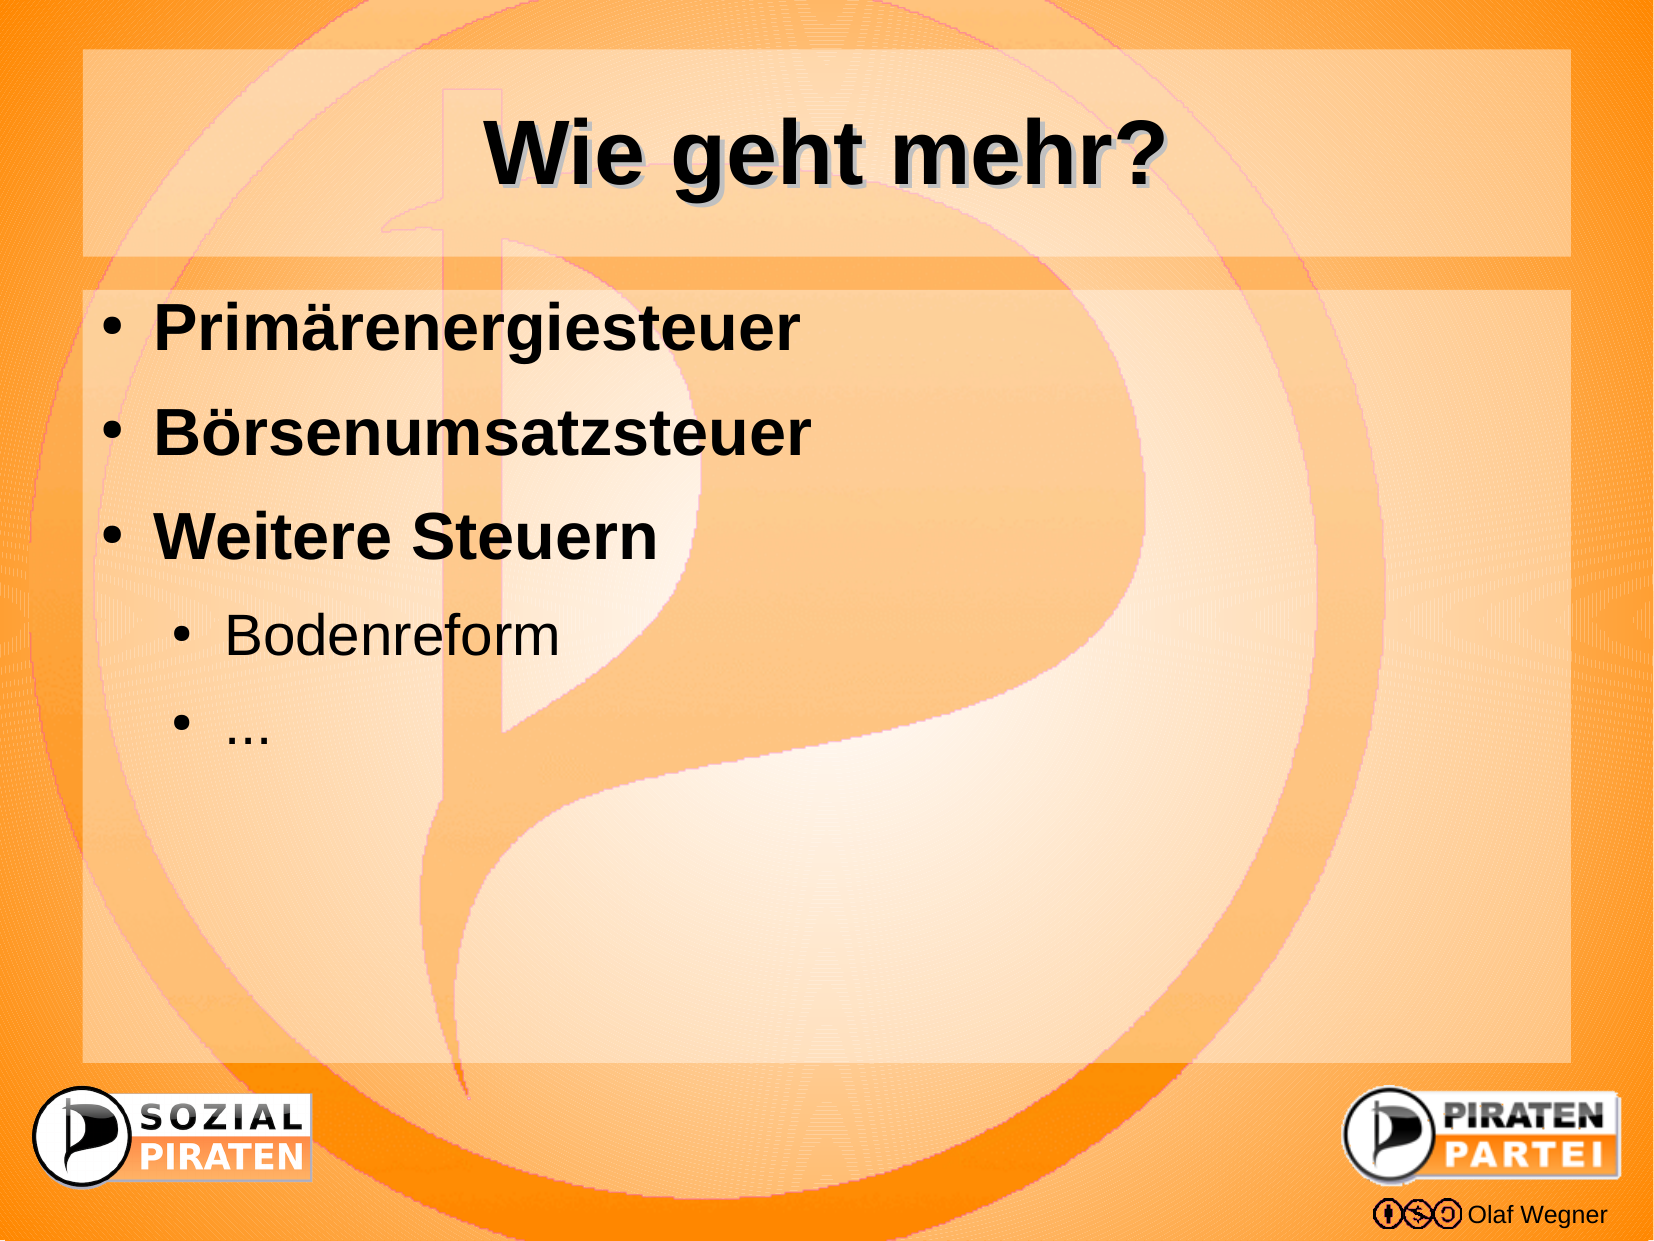

Wie geht mehr?
# Primärenergiesteuer
Börsenumsatzsteuer
Weitere Steuern
Bodenreform
...
Olaf Wegner